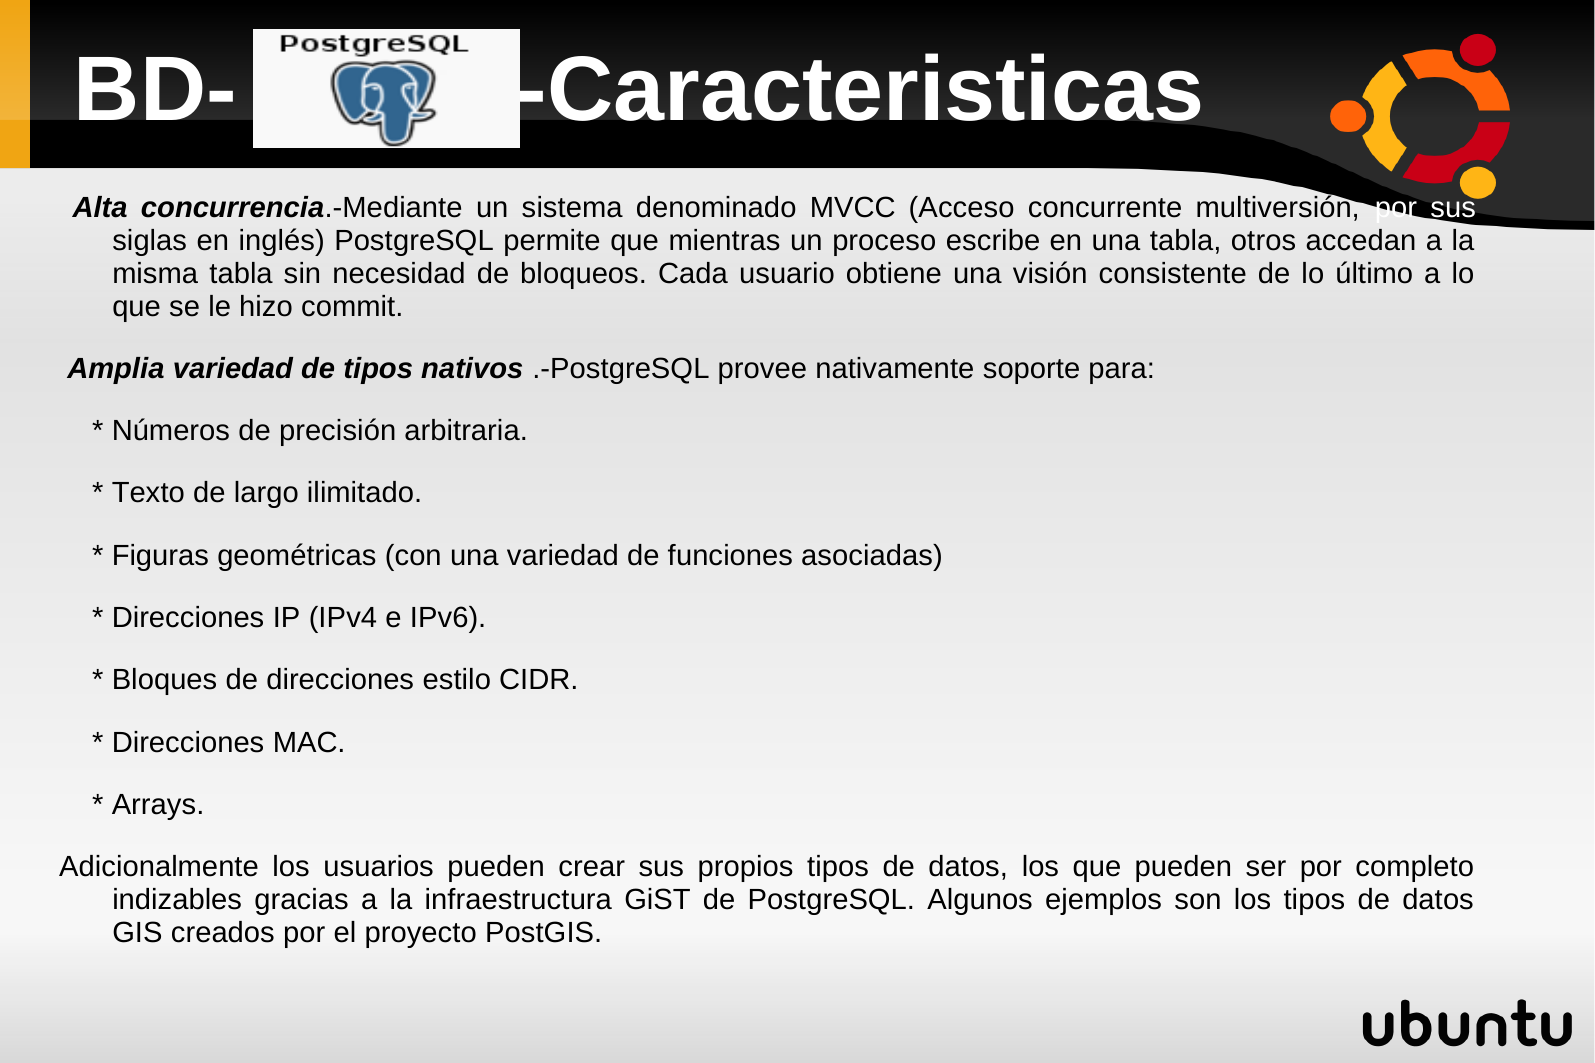

# BD- -Caracteristicas
 Alta concurrencia.-Mediante un sistema denominado MVCC (Acceso concurrente multiversión, por sus siglas en inglés) PostgreSQL permite que mientras un proceso escribe en una tabla, otros accedan a la misma tabla sin necesidad de bloqueos. Cada usuario obtiene una visión consistente de lo último a lo que se le hizo commit.
 Amplia variedad de tipos nativos .-PostgreSQL provee nativamente soporte para:
 * Números de precisión arbitraria.
 * Texto de largo ilimitado.
 * Figuras geométricas (con una variedad de funciones asociadas)
 * Direcciones IP (IPv4 e IPv6).
 * Bloques de direcciones estilo CIDR.
 * Direcciones MAC.
 * Arrays.
Adicionalmente los usuarios pueden crear sus propios tipos de datos, los que pueden ser por completo indizables gracias a la infraestructura GiST de PostgreSQL. Algunos ejemplos son los tipos de datos GIS creados por el proyecto PostGIS.